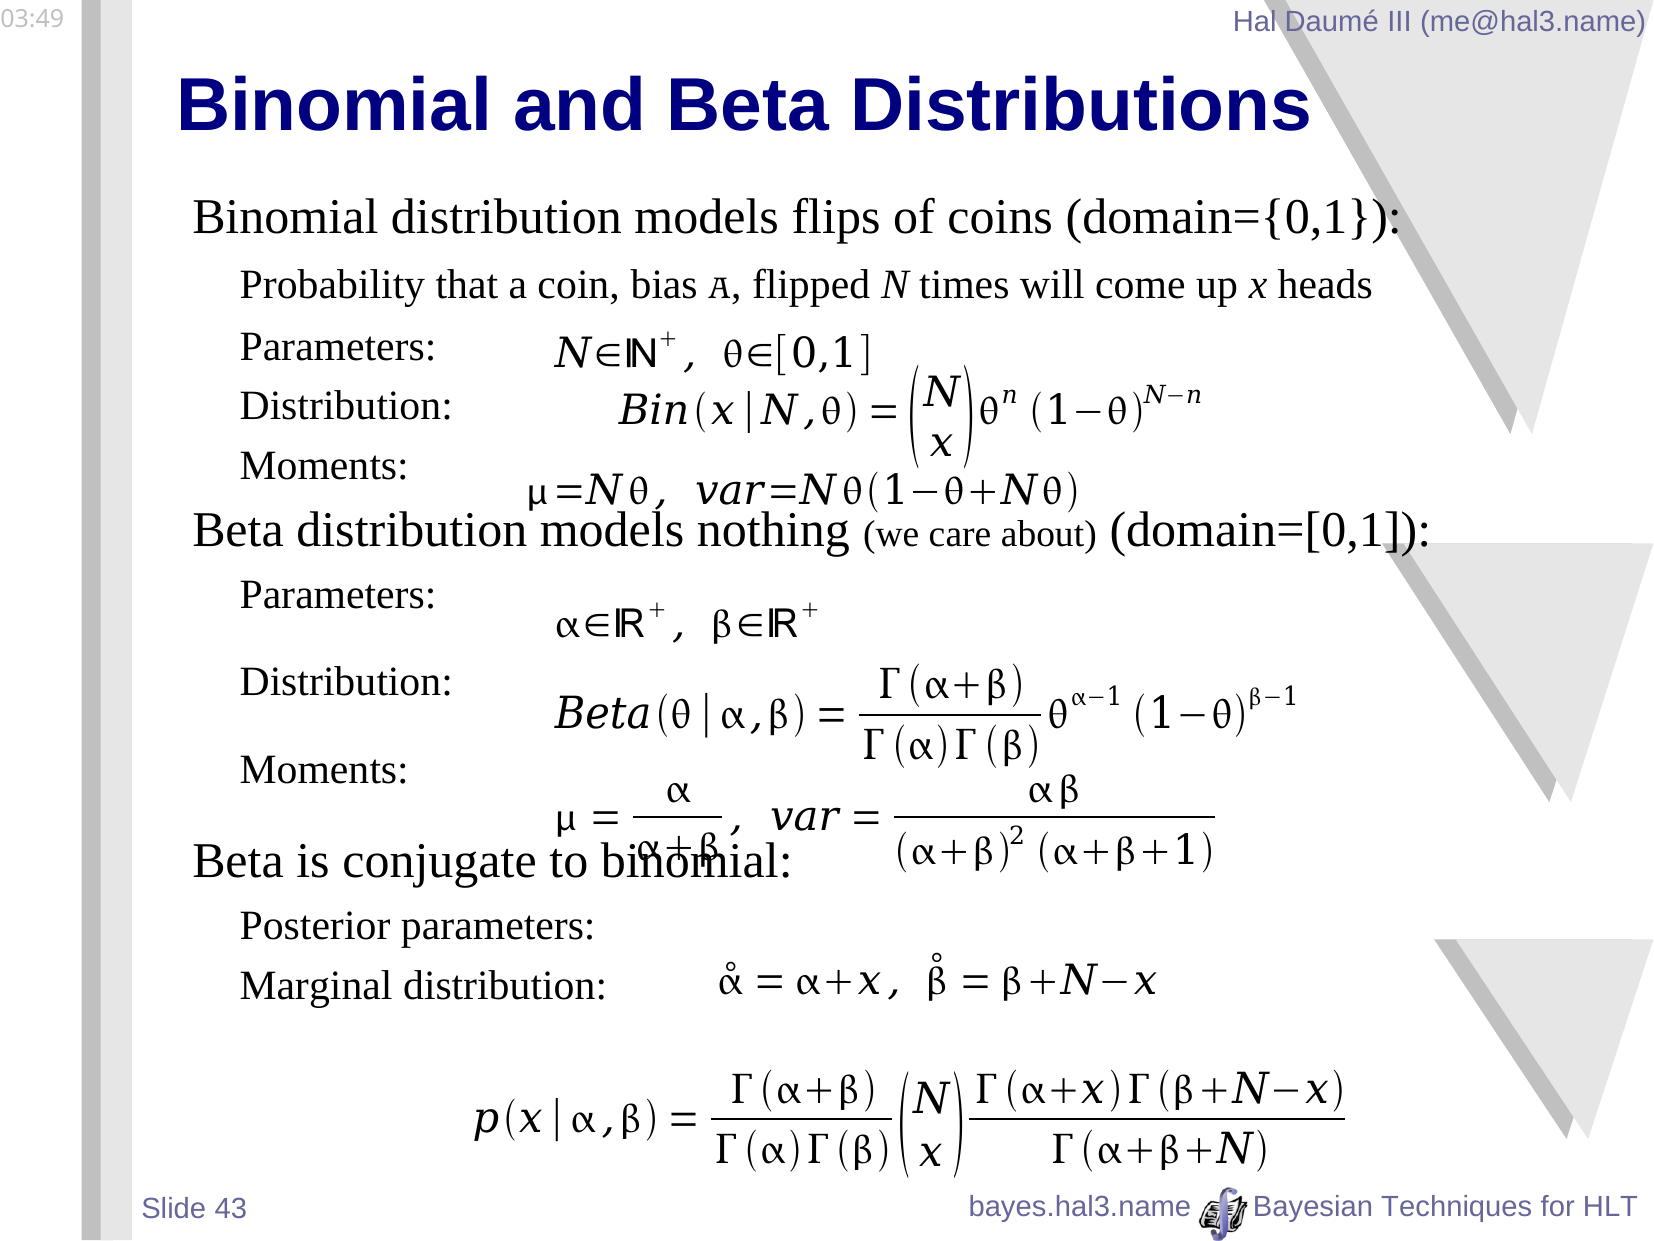

# Binomial and Beta Distributions
Binomial distribution models flips of coins (domain={0,1}):
Probability that a coin, bias , flipped N times will come up x heads
Parameters:
Distribution:
Moments:
Beta distribution models nothing (we care about) (domain=[0,1]):
Parameters:
Distribution:
Moments:
Beta is conjugate to binomial:
Posterior parameters:
Marginal distribution: